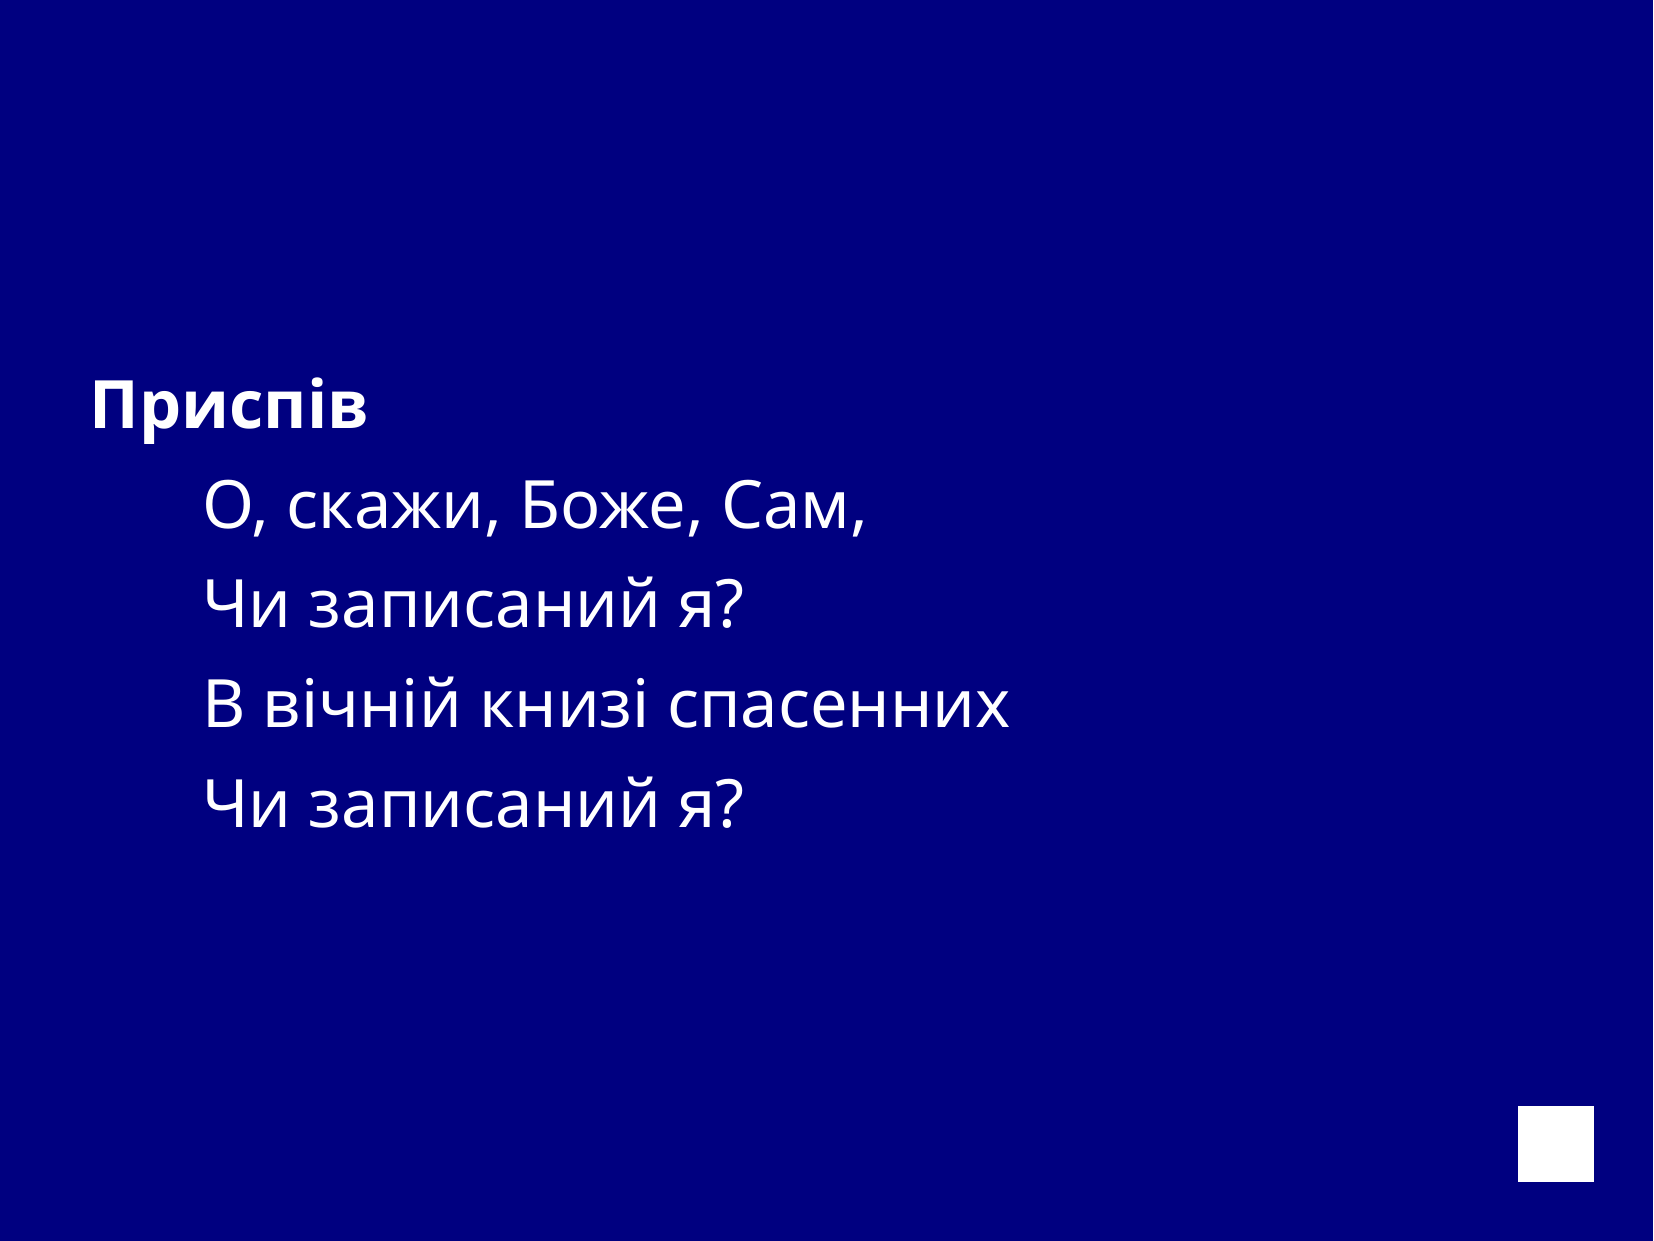

Приспів
	О, скажи, Боже, Сам,
	Чи записаний я?
	В вічній книзі спасенних
	Чи записаний я?